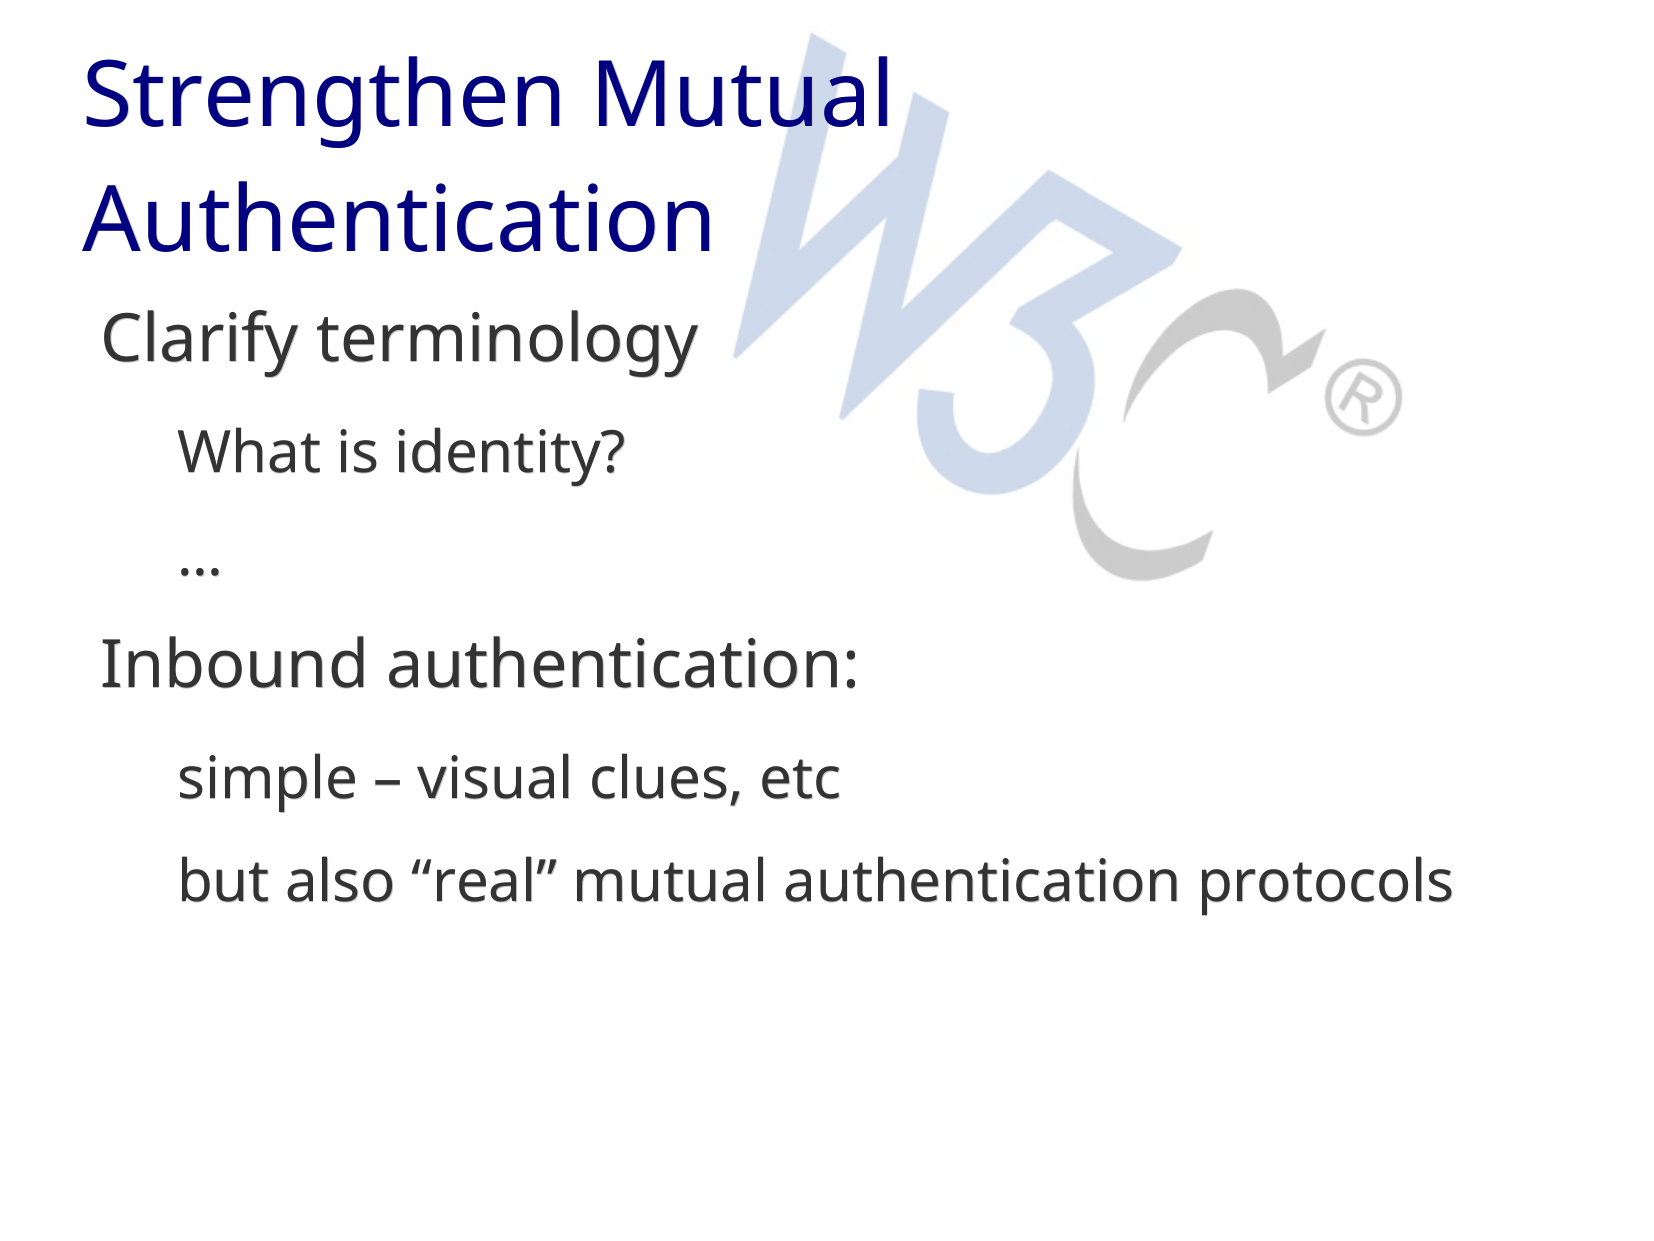

# Strengthen Mutual Authentication
Clarify terminology
What is identity?
...
Inbound authentication:
simple – visual clues, etc
but also “real” mutual authentication protocols